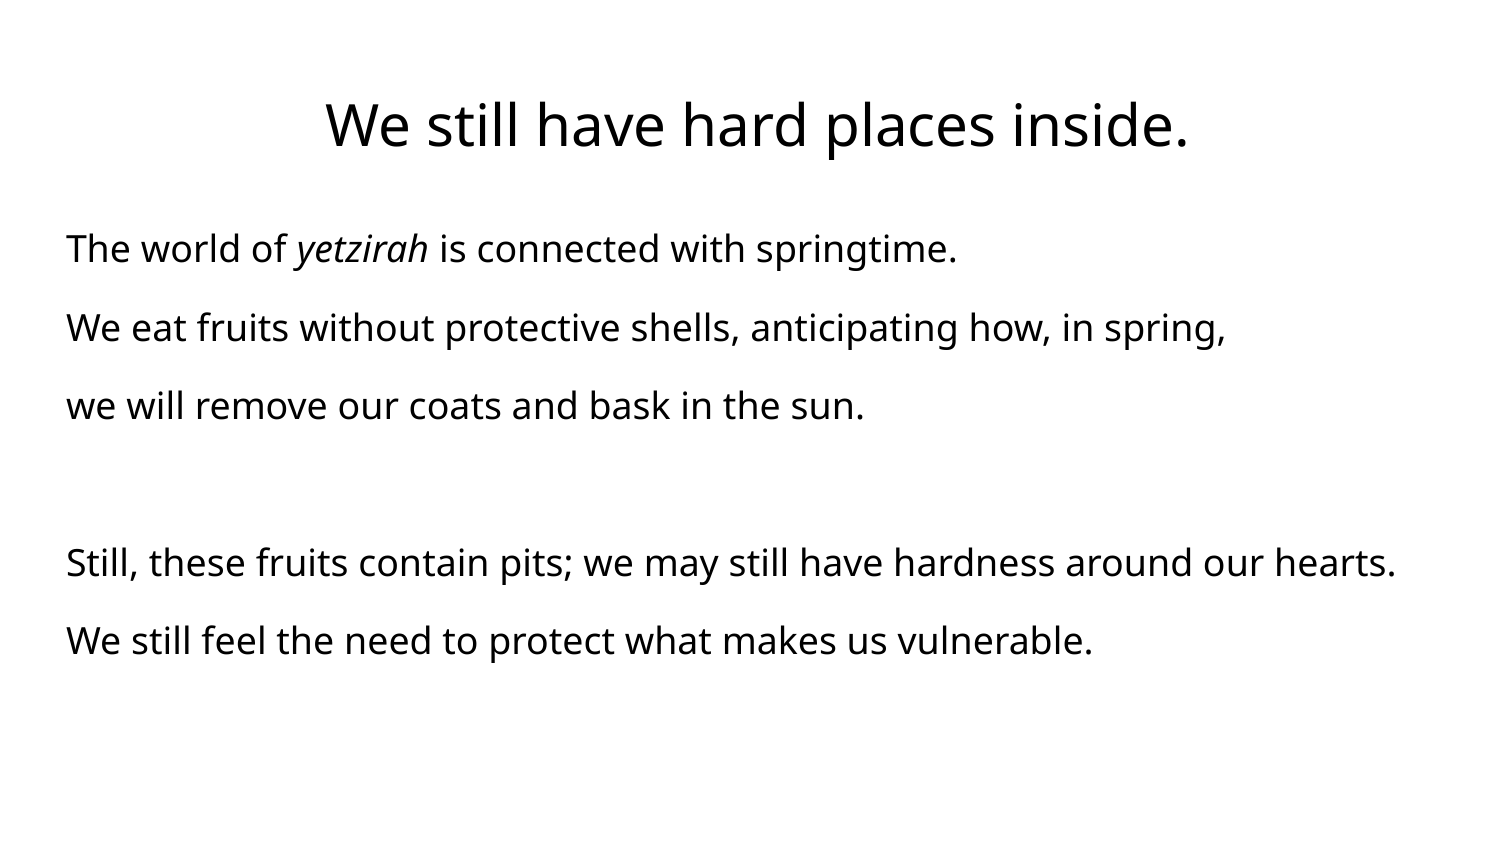

# We still have hard places inside.
The world of yetzirah is connected with springtime.
We eat fruits without protective shells, anticipating how, in spring,
we will remove our coats and bask in the sun.
Still, these fruits contain pits; we may still have hardness around our hearts.
We still feel the need to protect what makes us vulnerable.